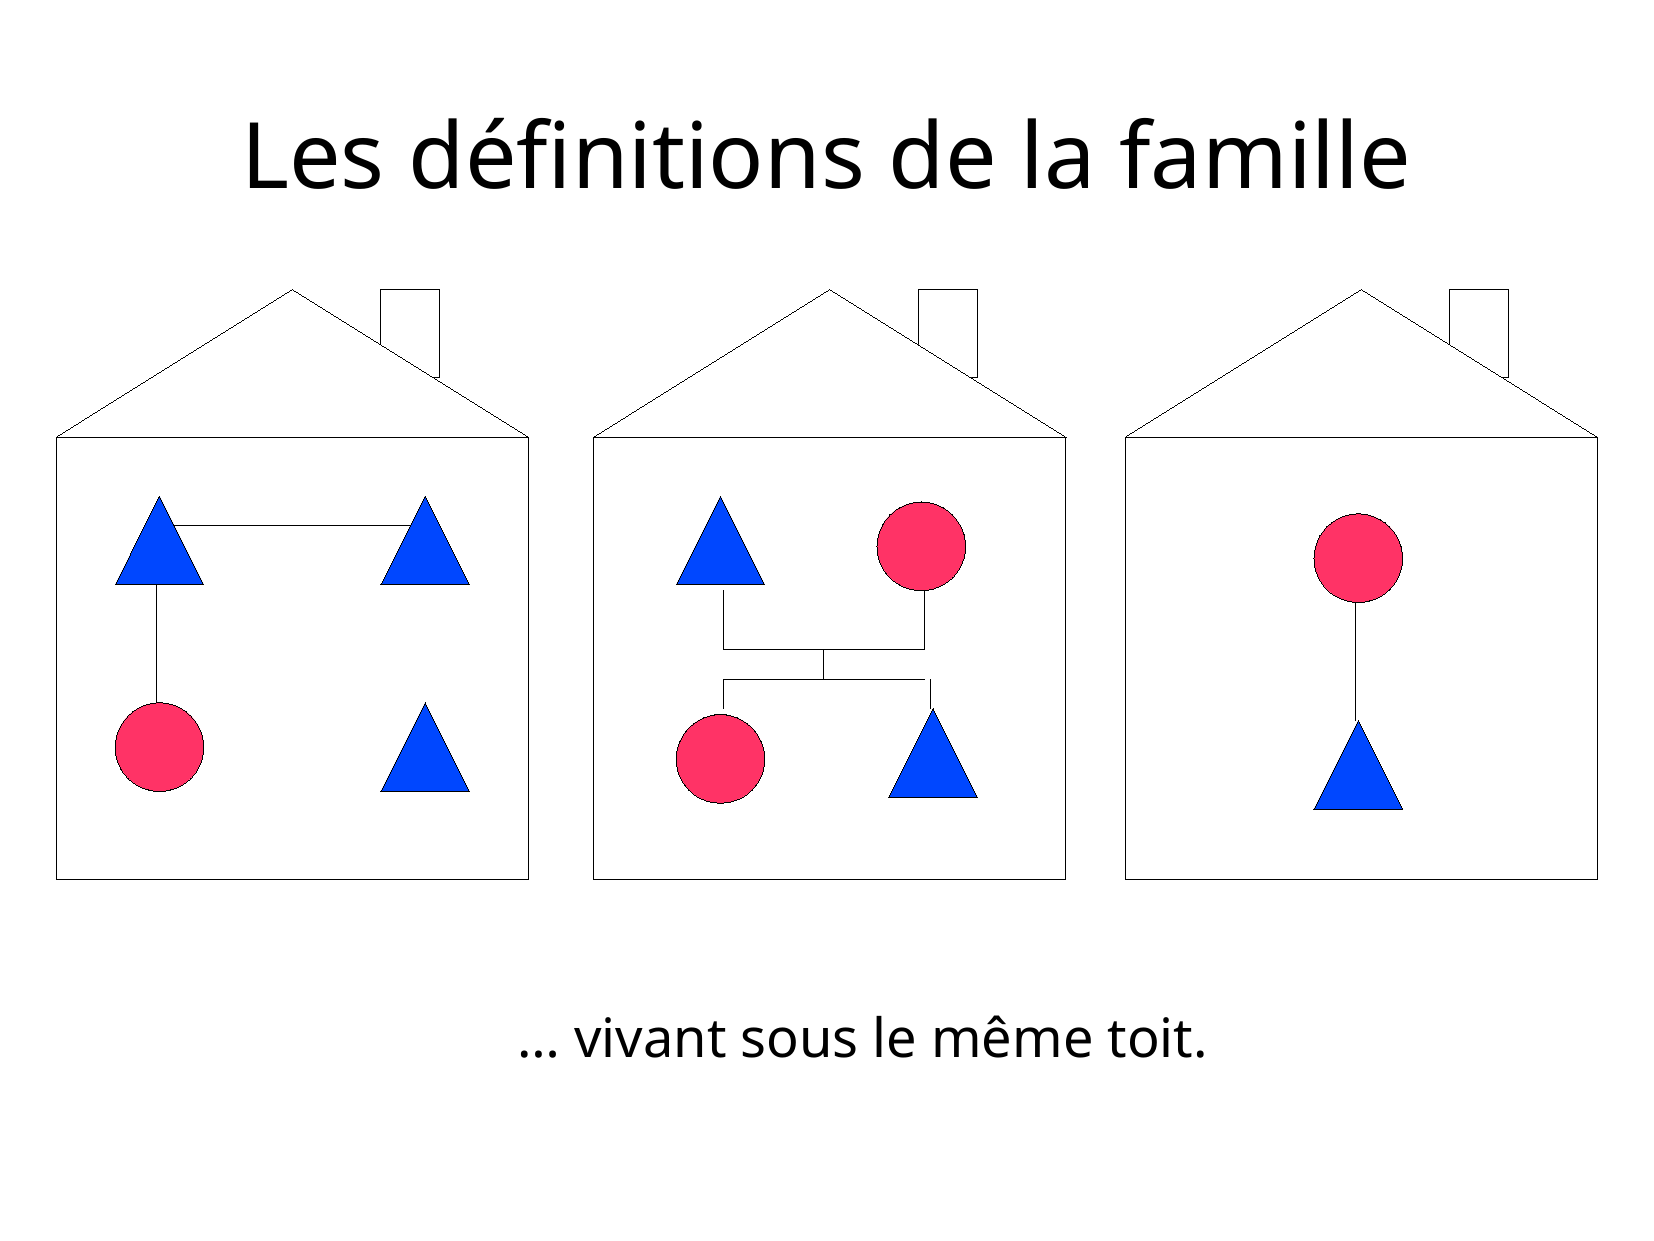

# Les définitions de la famille
… vivant sous le même toit.